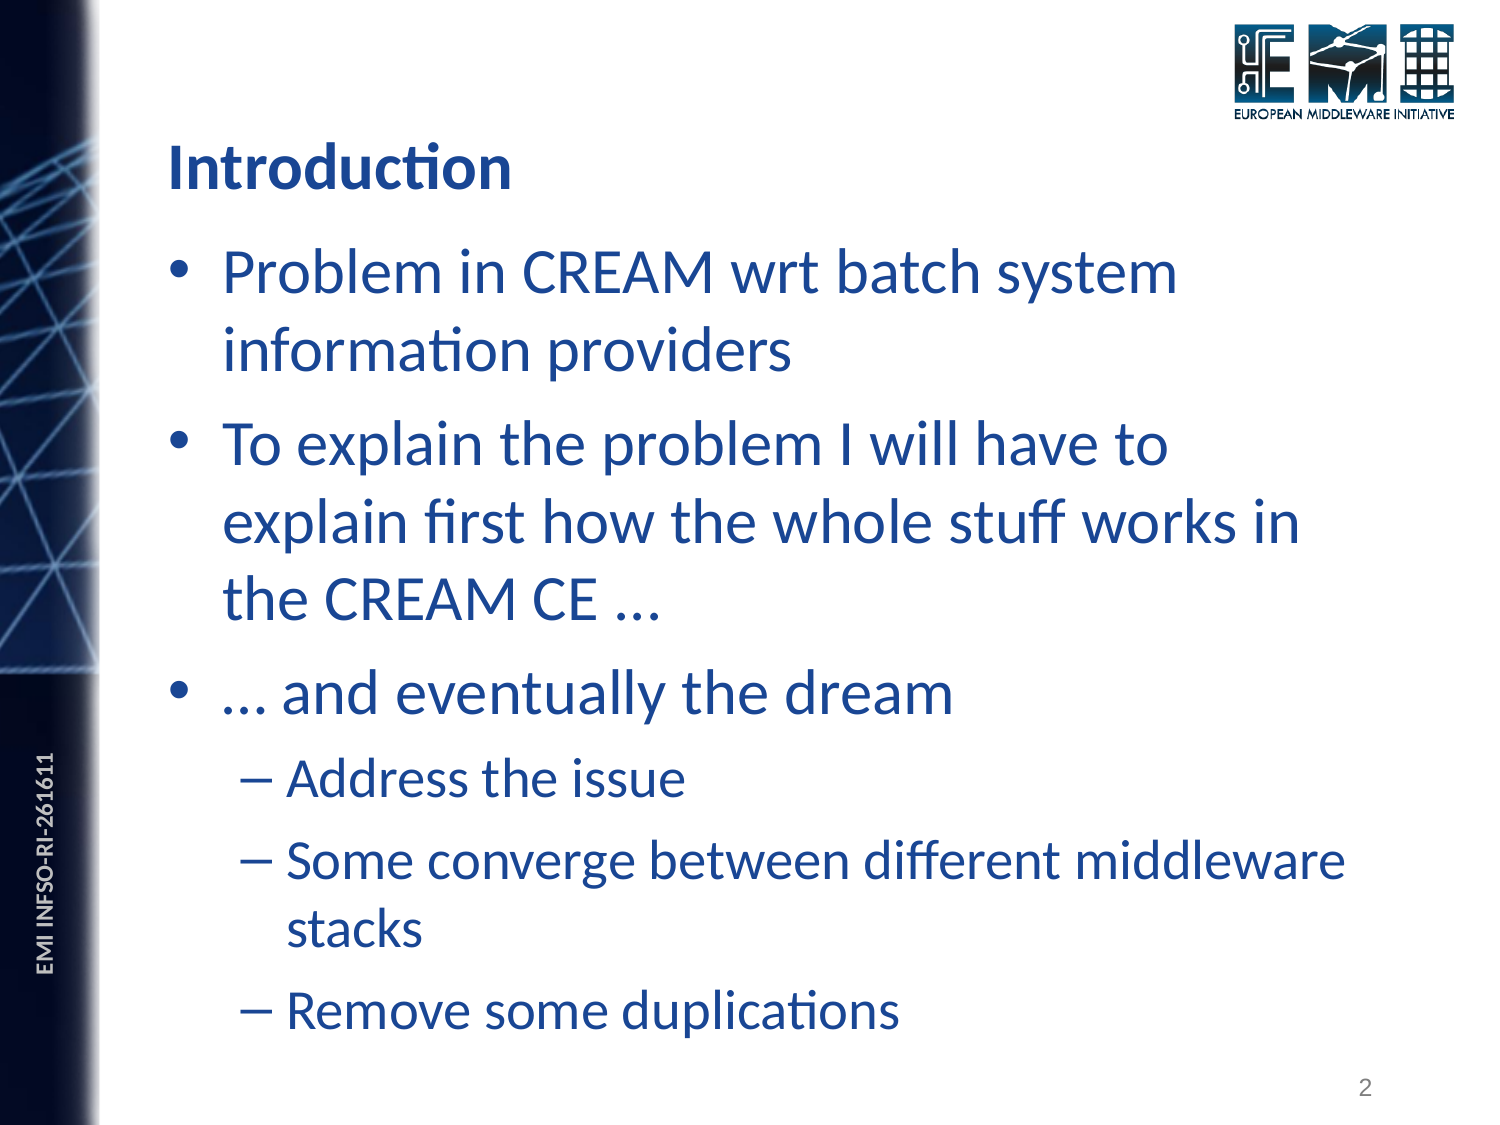

Introduction
# Problem in CREAM wrt batch system information providers
To explain the problem I will have to explain first how the whole stuff works in the CREAM CE ...
… and eventually the dream
Address the issue
Some converge between different middleware stacks
Remove some duplications